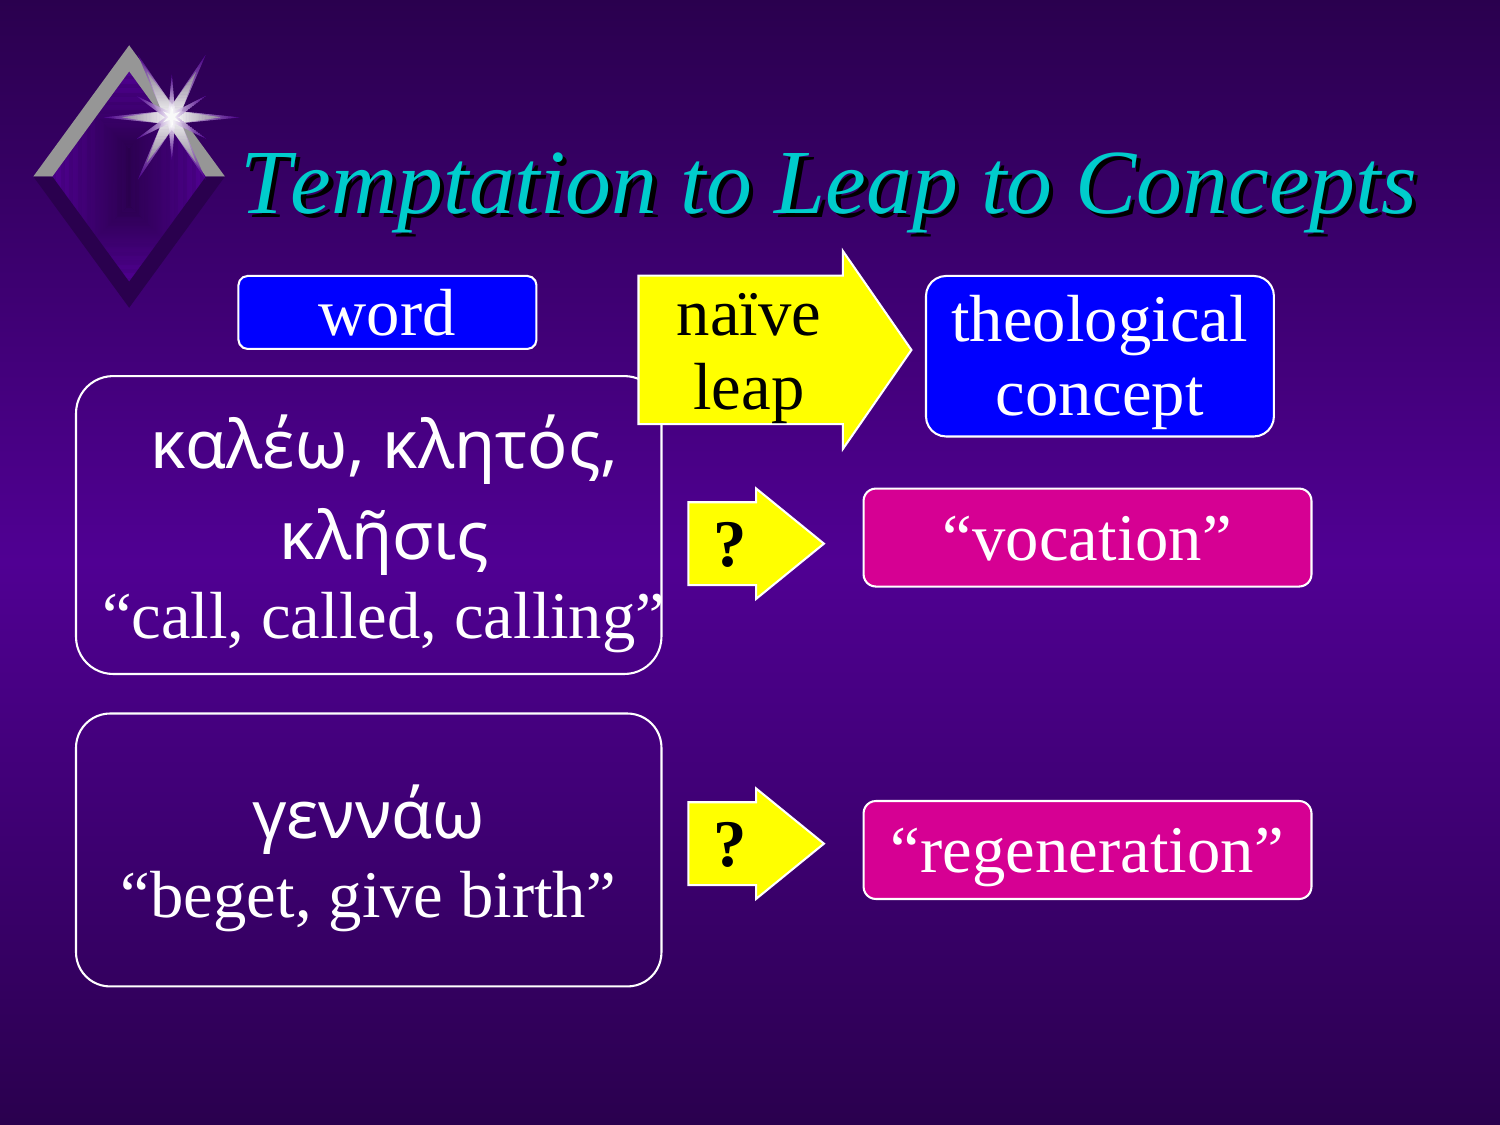

# Temptation to Leap to Concepts
naïve
leap
word
theological
concept
καλέω, κλητός,
κλῆσις
“call, called, calling”
?
“vocation”
γεννάω
“beget, give birth”
?
“regeneration”